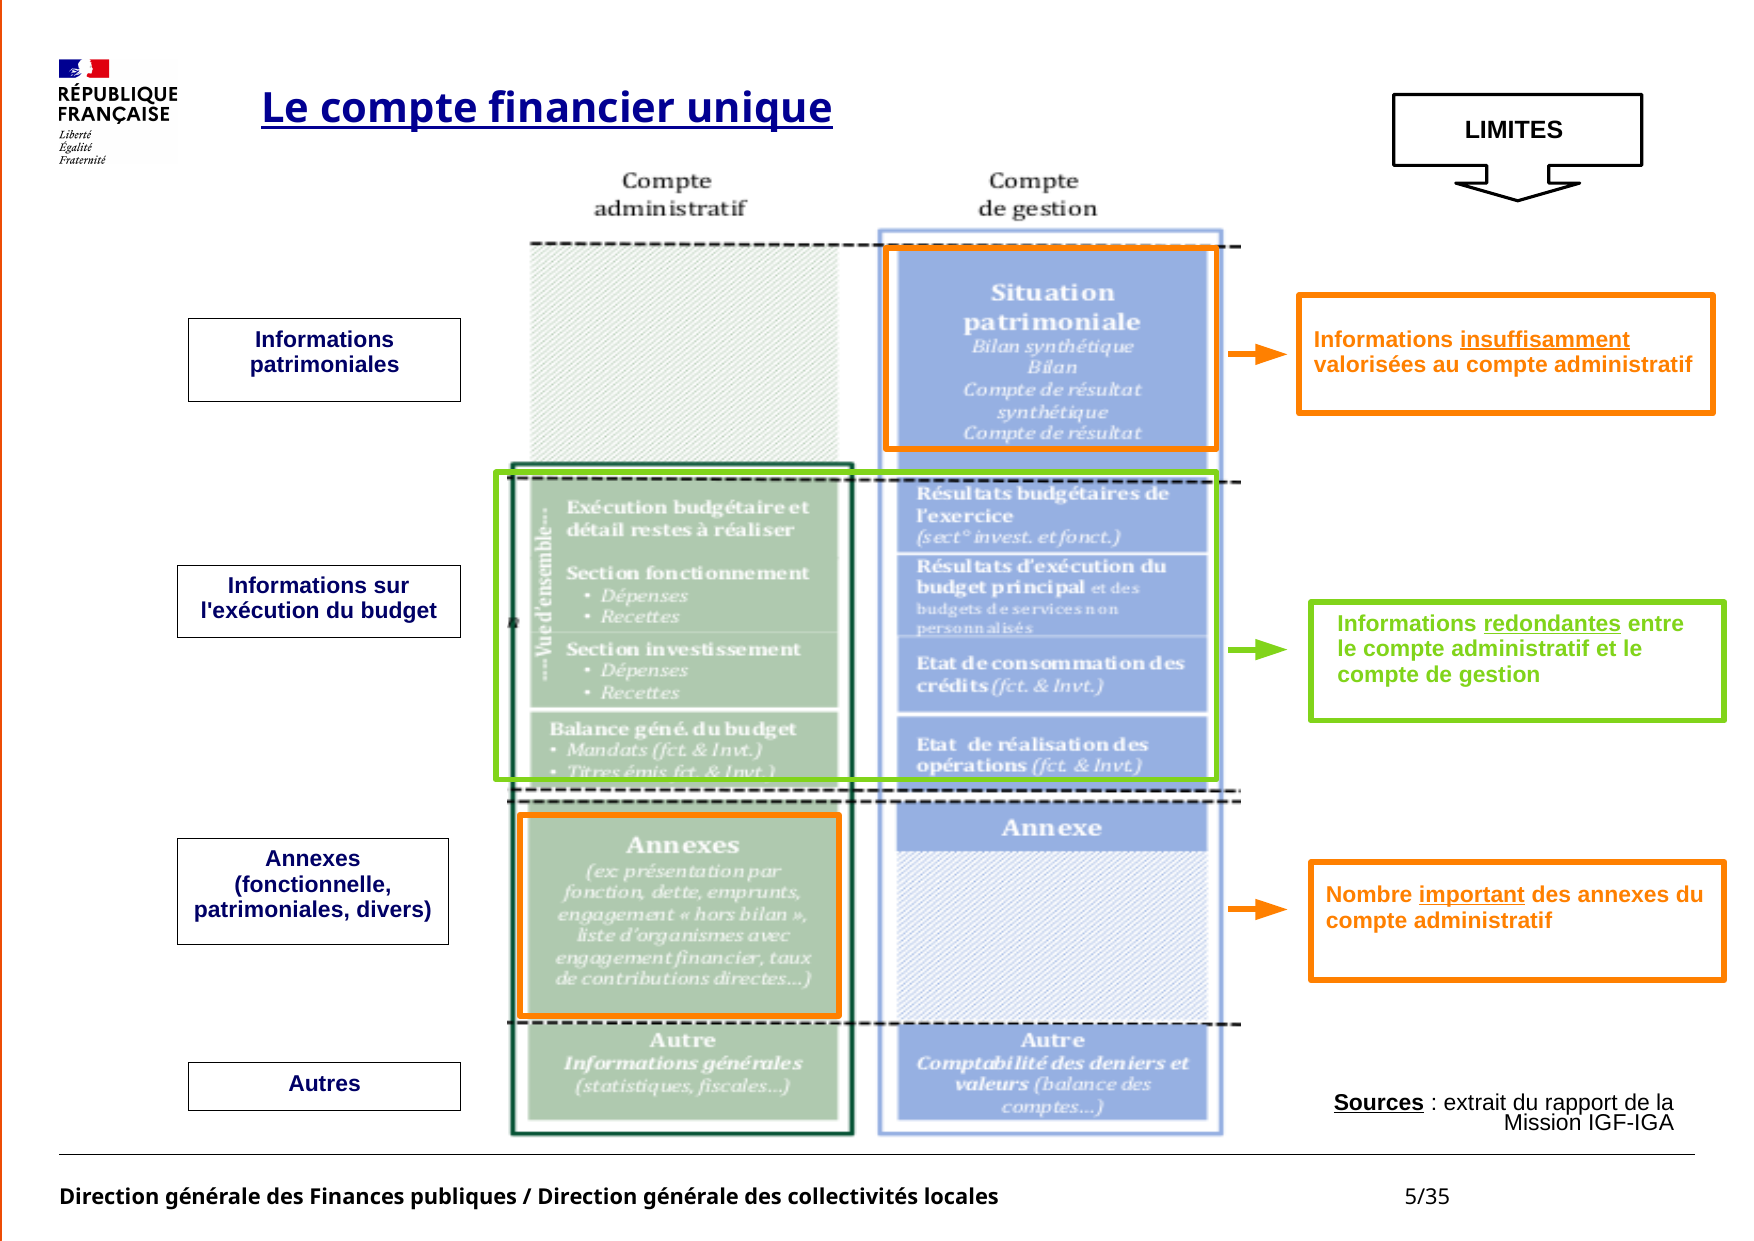

Le compte financier unique
LIMITES
Informations patrimoniales
Informations insuffisamment valorisées au compte administratif
Informations sur l'exécution du budget
Informations redondantes entre le compte administratif et le compte de gestion
Annexes (fonctionnelle, patrimoniales, divers)
Nombre important des annexes du compte administratif
Autres
Sources : extrait du rapport de la Mission IGF-IGA